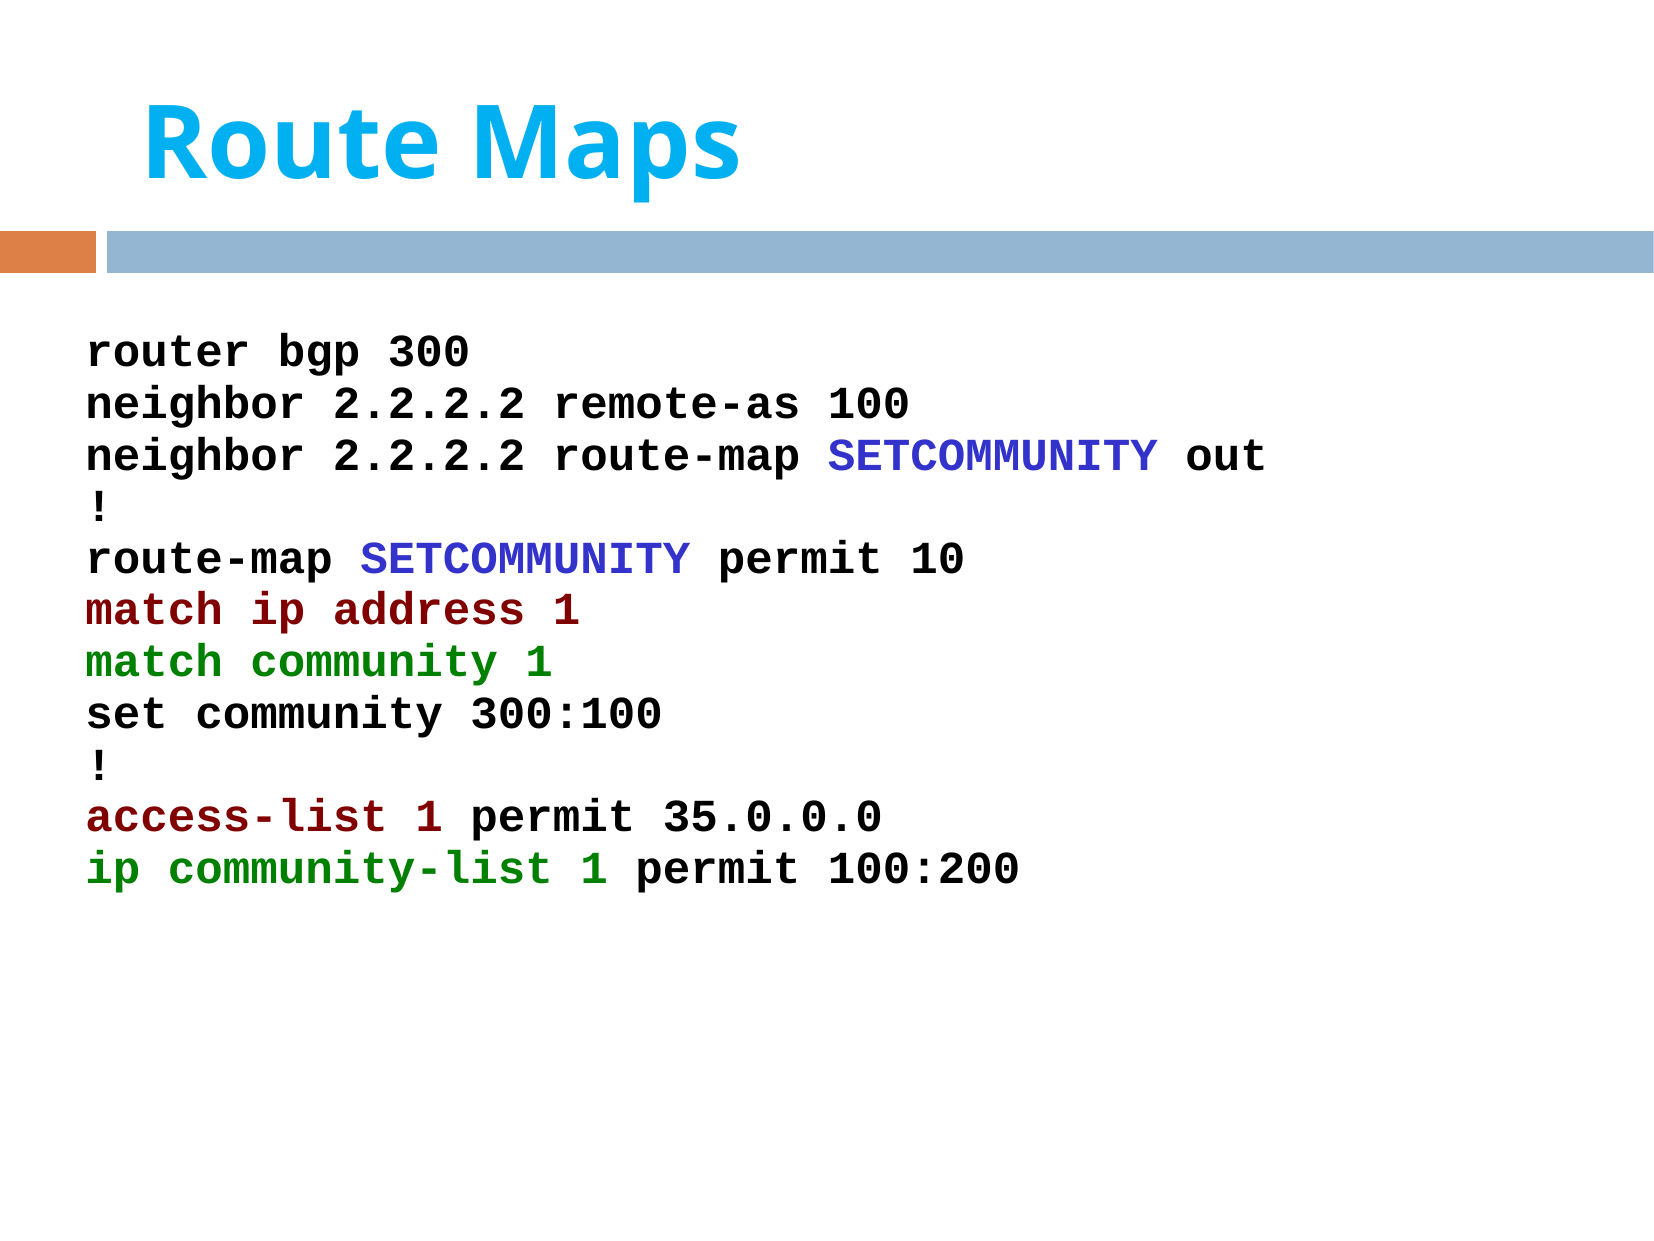

# Route Maps
router bgp 300
neighbor 2.2.2.2 remote-as 100
neighbor 2.2.2.2 route-map SETCOMMUNITY out
!
route-map SETCOMMUNITY permit 10
match ip address 1
match community 1
set community 300:100
!
access-list 1 permit 35.0.0.0
ip community-list 1 permit 100:200